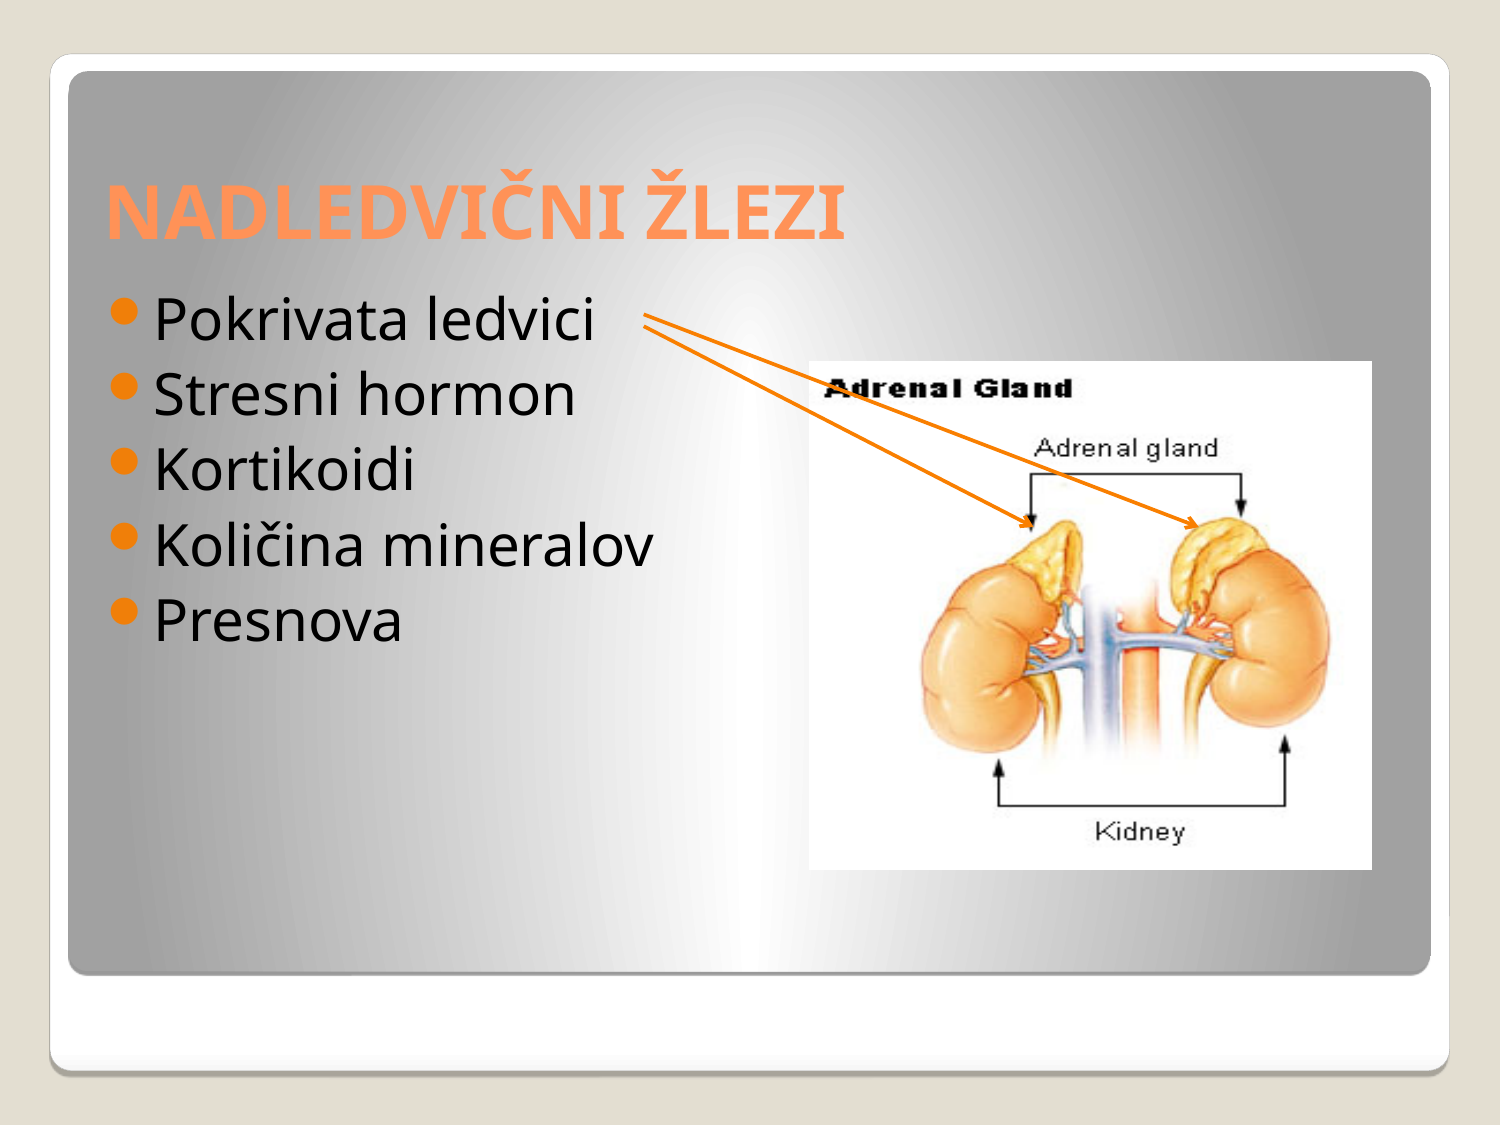

# NADLEDVIČNI ŽLEZI
Pokrivata ledvici
Stresni hormon
Kortikoidi
Količina mineralov
Presnova